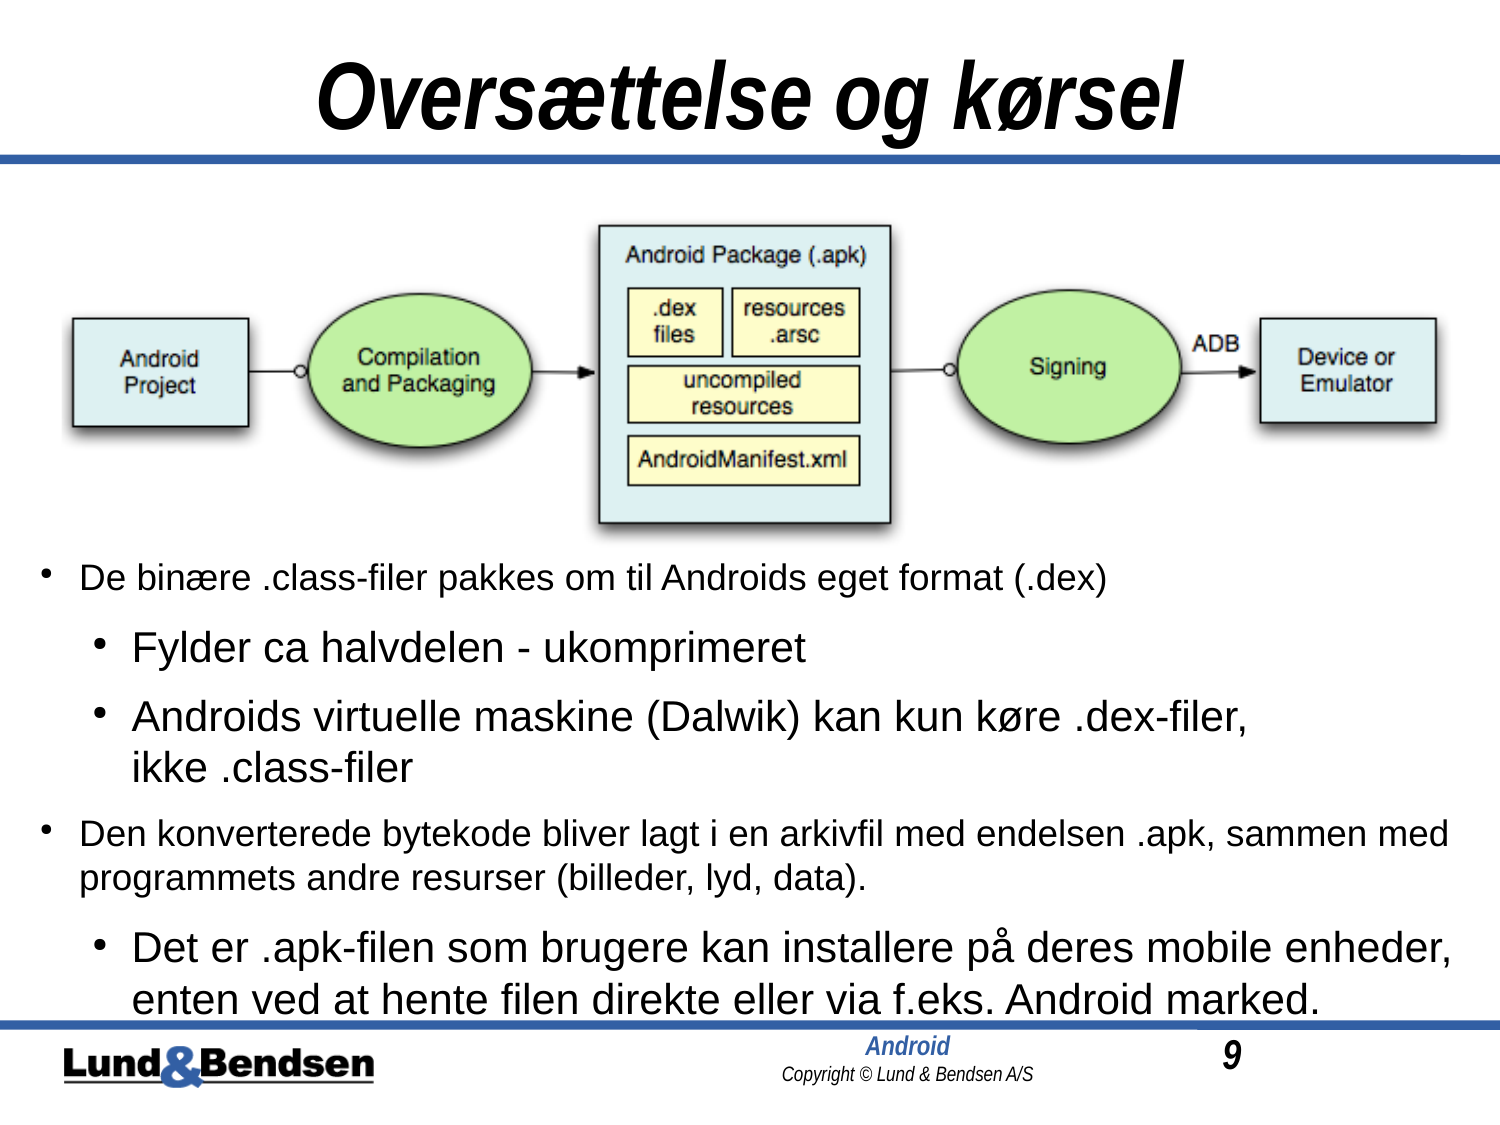

# Oversættelse og kørsel
De binære .class-filer pakkes om til Androids eget format (.dex)
Fylder ca halvdelen - ukomprimeret
Androids virtuelle maskine (Dalwik) kan kun køre .dex-filer, ikke .class-filer
Den konverterede bytekode bliver lagt i en arkivfil med endelsen .apk, sammen med programmets andre resurser (billeder, lyd, data).
Det er .apk-filen som brugere kan installere på deres mobile enheder, enten ved at hente filen direkte eller via f.eks. Android marked.